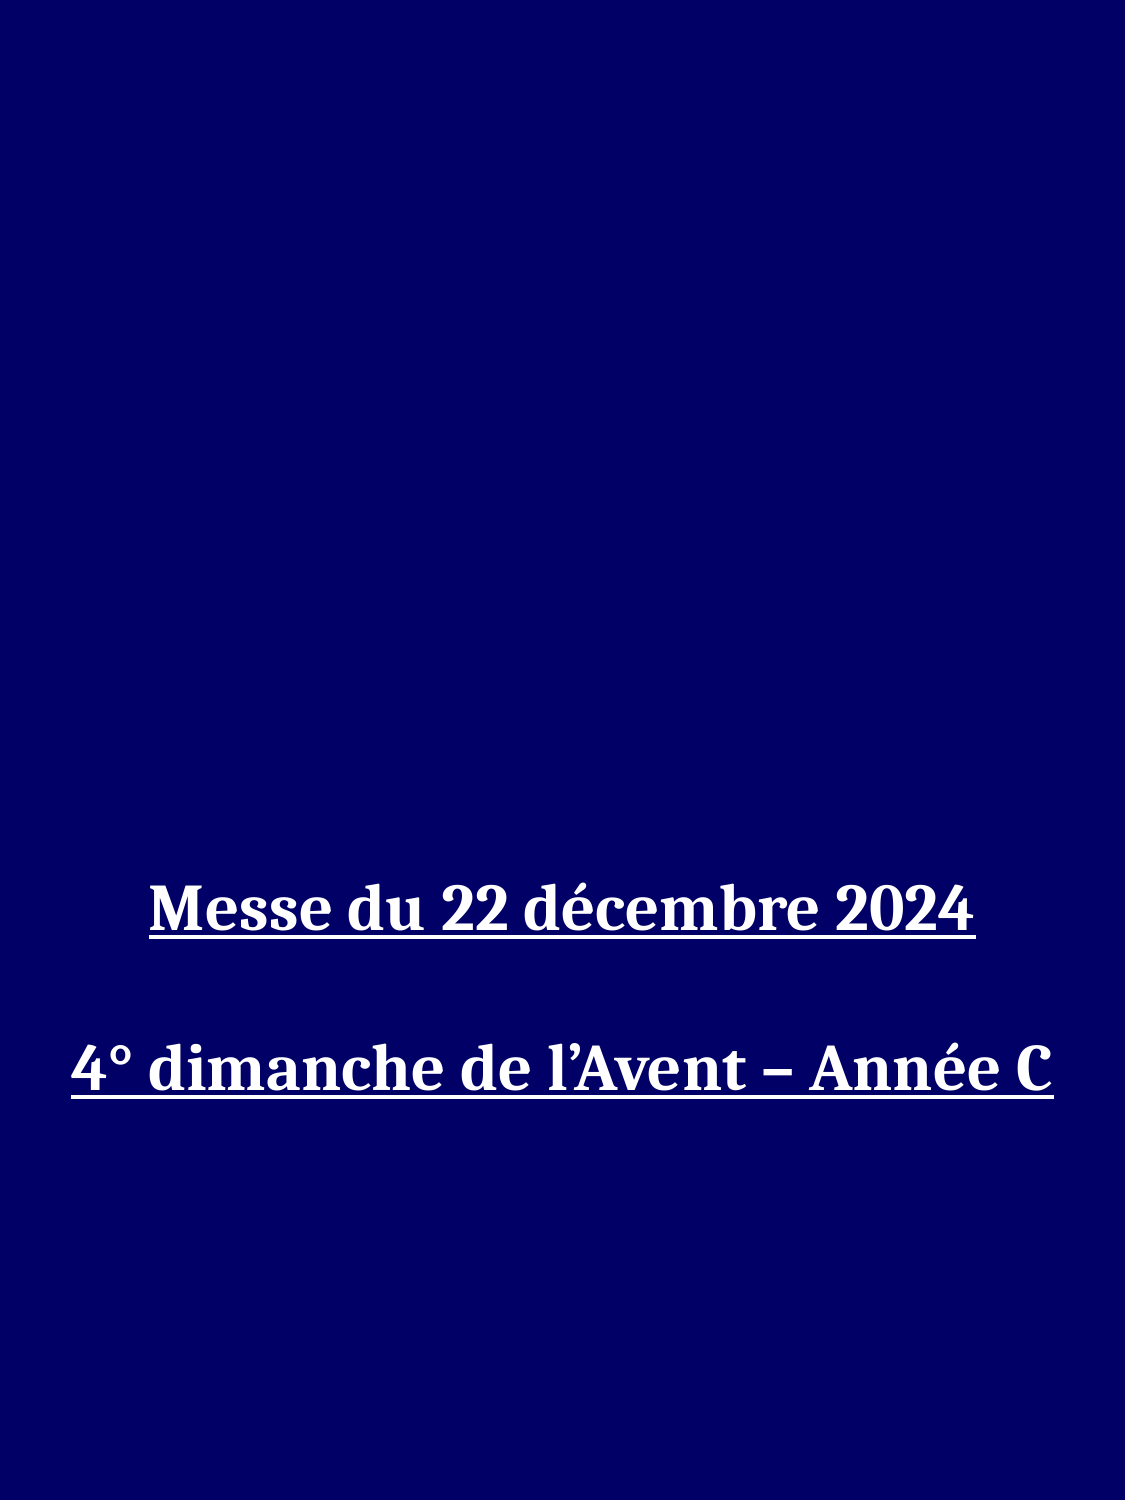

Messe du 22 décembre 2024
4° dimanche de l’Avent – Année C